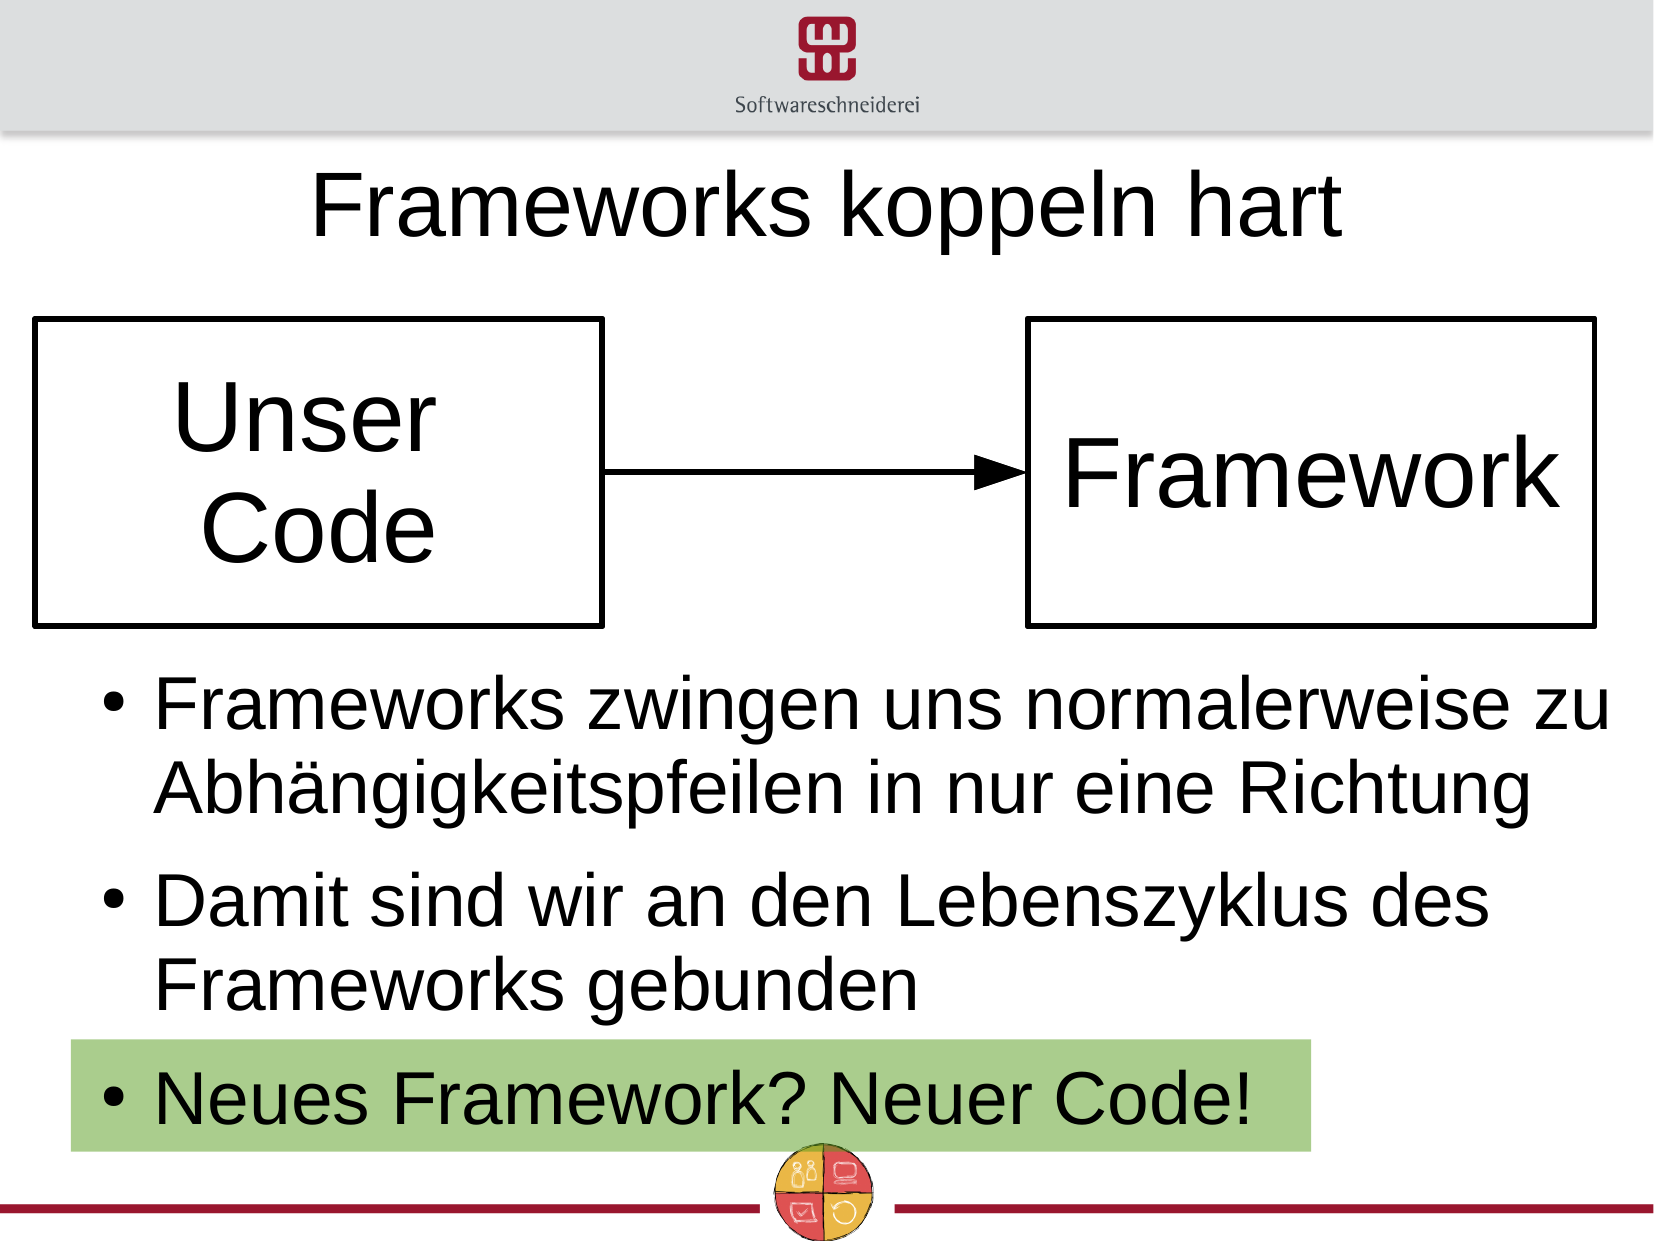

# Frameworks koppeln hart
Unser
Code
Unser
Code
JAX-RS
Framework
Frameworks zwingen uns normalerweise zu Abhängigkeitspfeilen in nur eine Richtung
Damit sind wir an den Lebenszyklus des Frameworks gebunden
Neues Framework? Neuer Code!